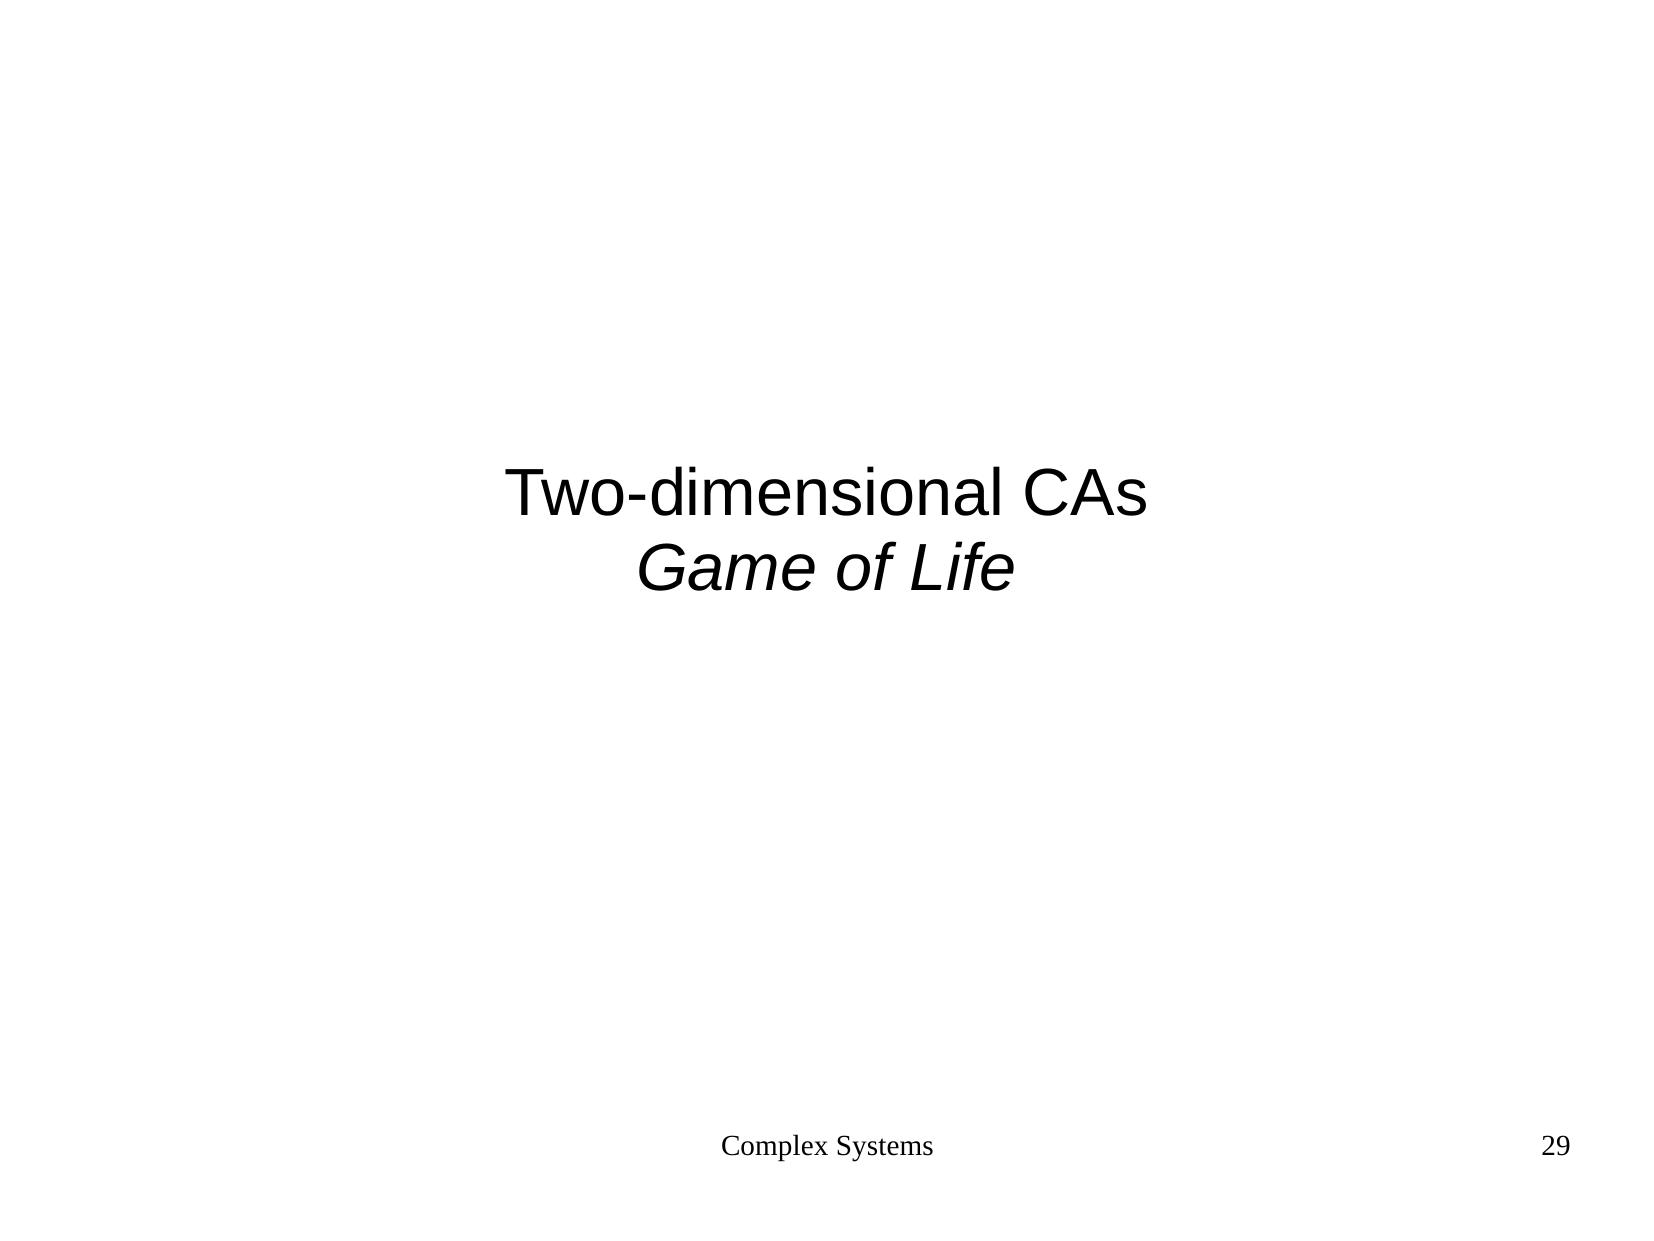

# Two-dimensional CAs
Game of Life
Complex Systems
29